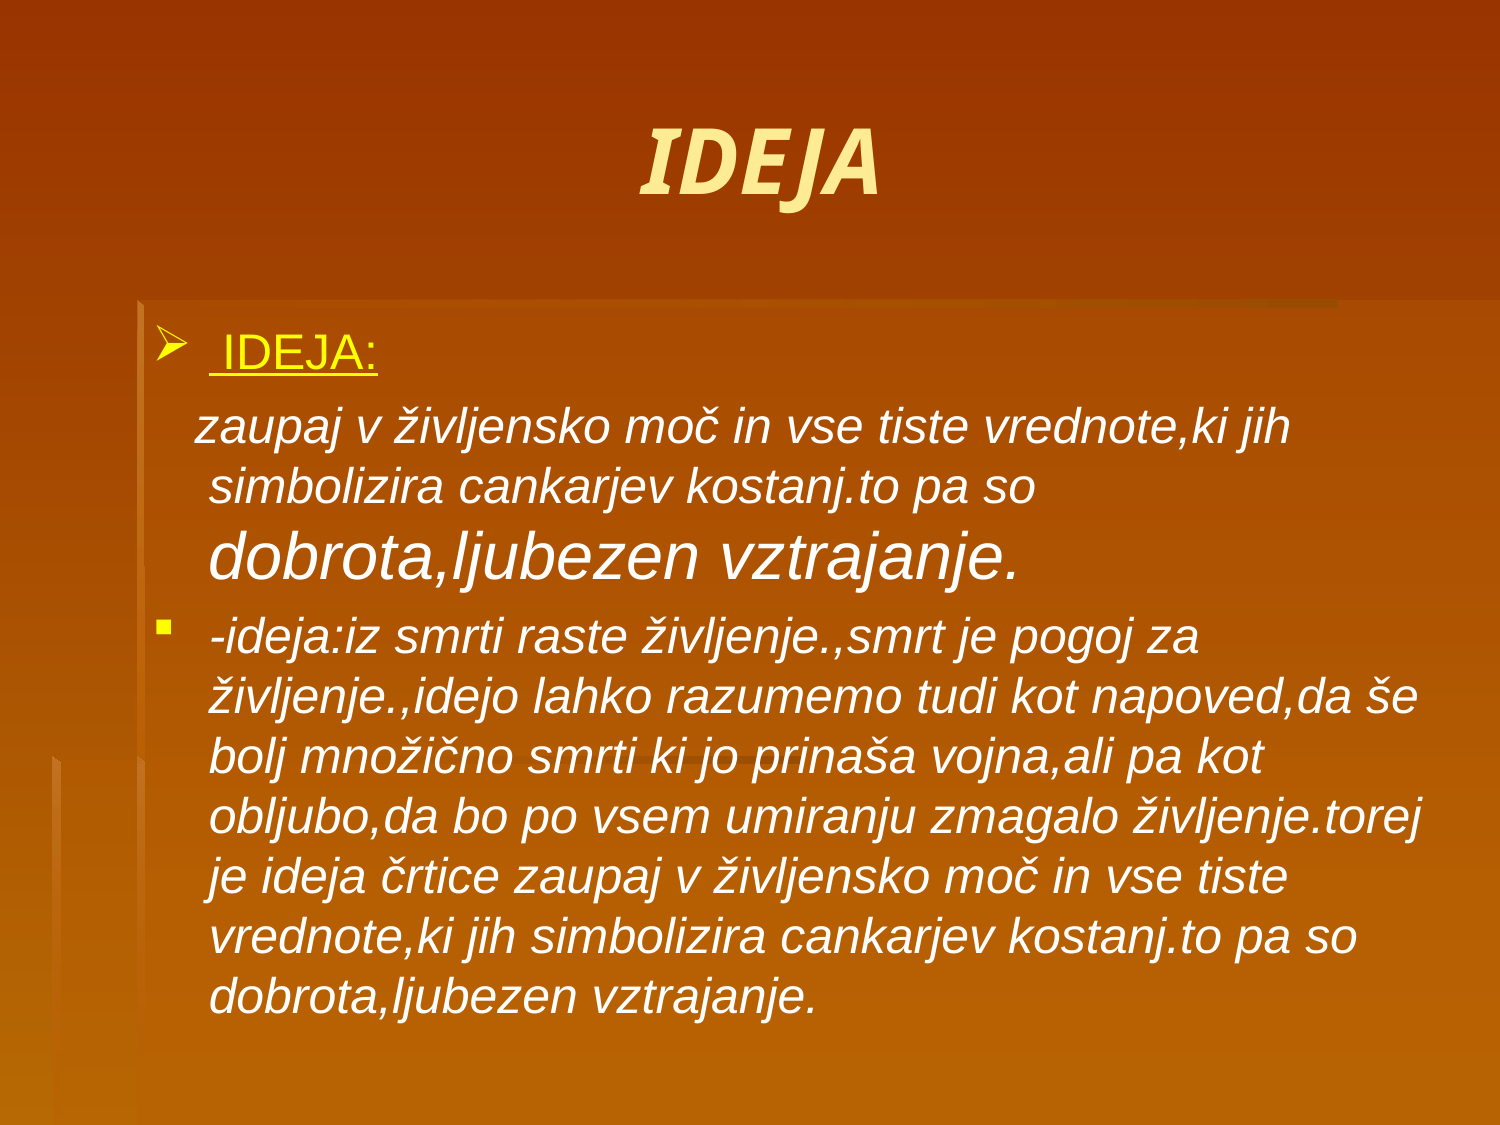

# IDEJA
 IDEJA:
 zaupaj v življensko moč in vse tiste vrednote,ki jih simbolizira cankarjev kostanj.to pa so dobrota,ljubezen vztrajanje.
-ideja:iz smrti raste življenje.,smrt je pogoj za življenje.,idejo lahko razumemo tudi kot napoved,da še bolj množično smrti ki jo prinaša vojna,ali pa kot obljubo,da bo po vsem umiranju zmagalo življenje.torej je ideja črtice zaupaj v življensko moč in vse tiste vrednote,ki jih simbolizira cankarjev kostanj.to pa so dobrota,ljubezen vztrajanje.